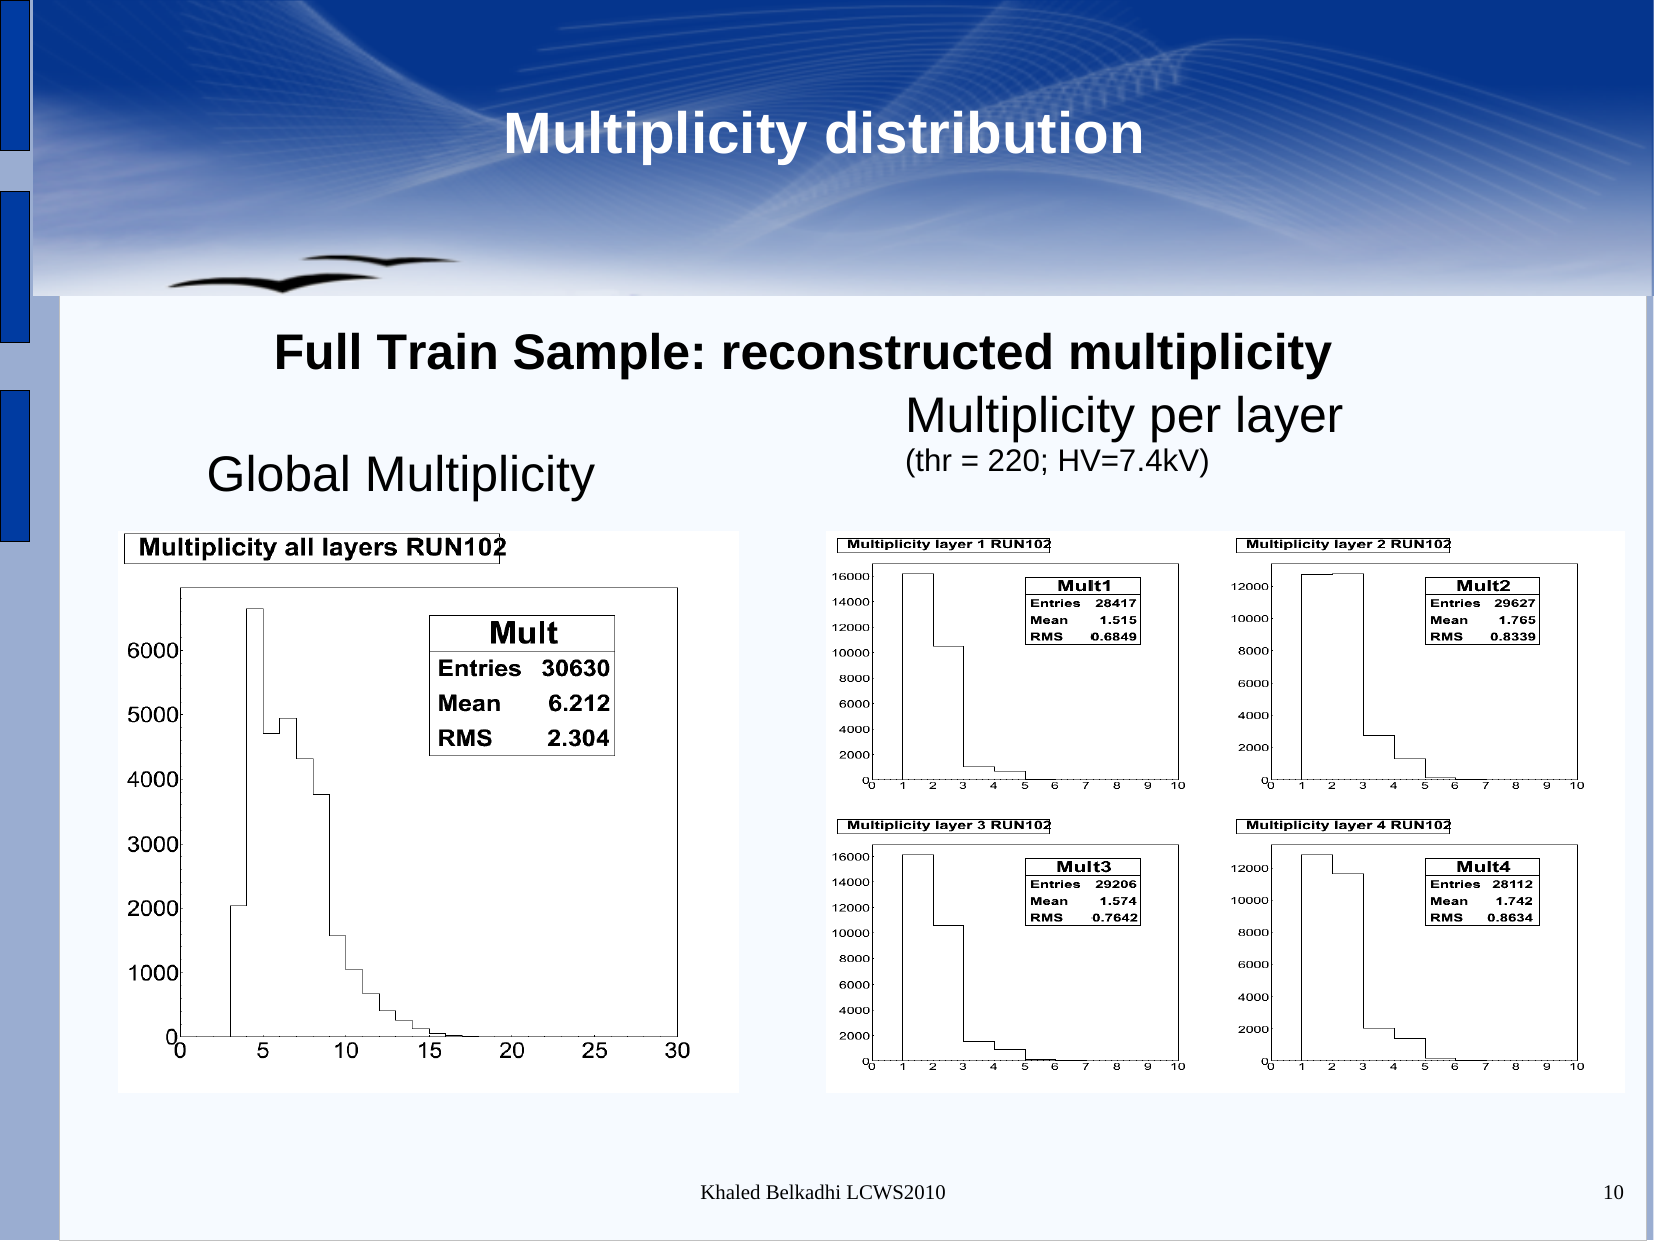

# Multiplicity distribution
Full Train Sample: reconstructed multiplicity
Multiplicity per layer
(thr = 220; HV=7.4kV)
Global Multiplicity
Khaled Belkadhi LCWS2010